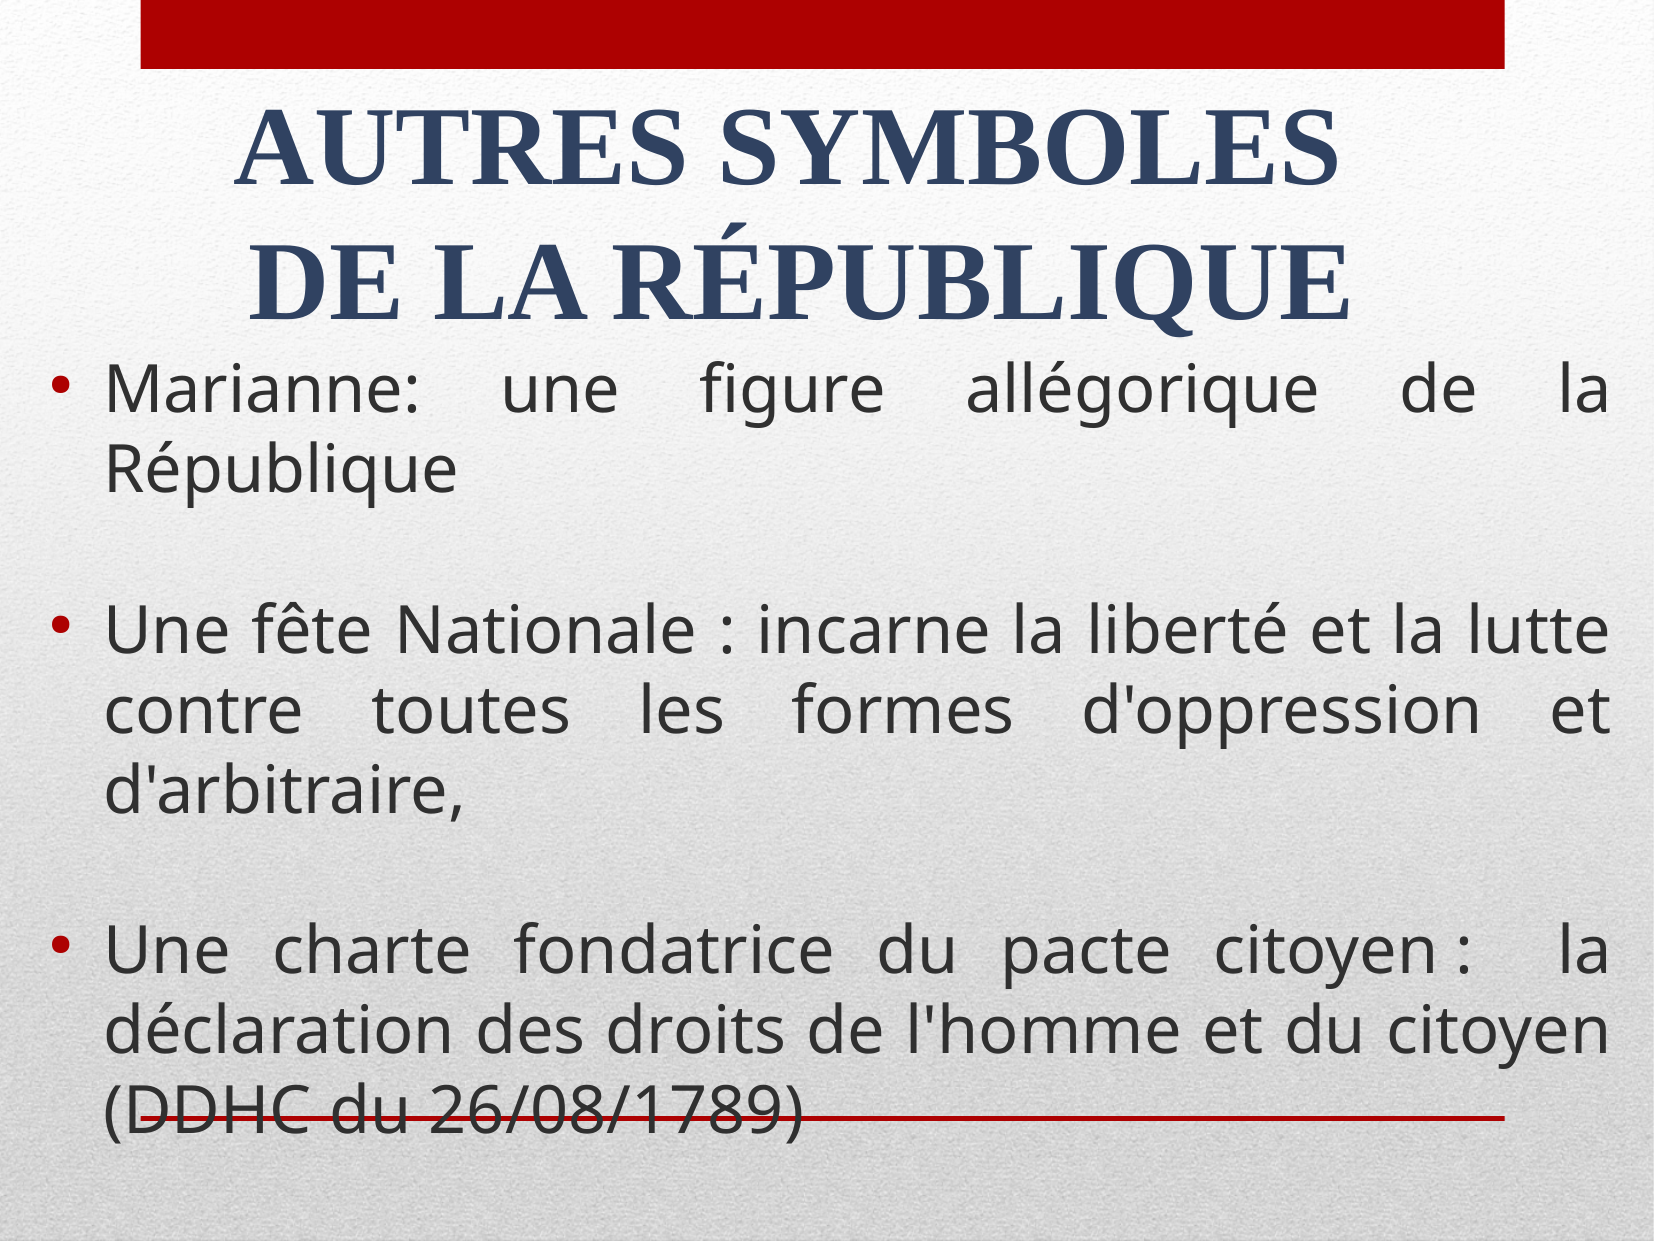

Autres symboles
de la République
# Marianne: une figure allégorique de la République
Une fête Nationale : incarne la liberté et la lutte contre toutes les formes d'oppression et d'arbitraire,
Une charte fondatrice du pacte citoyen : la déclaration des droits de l'homme et du citoyen (DDHC du 26/08/1789)